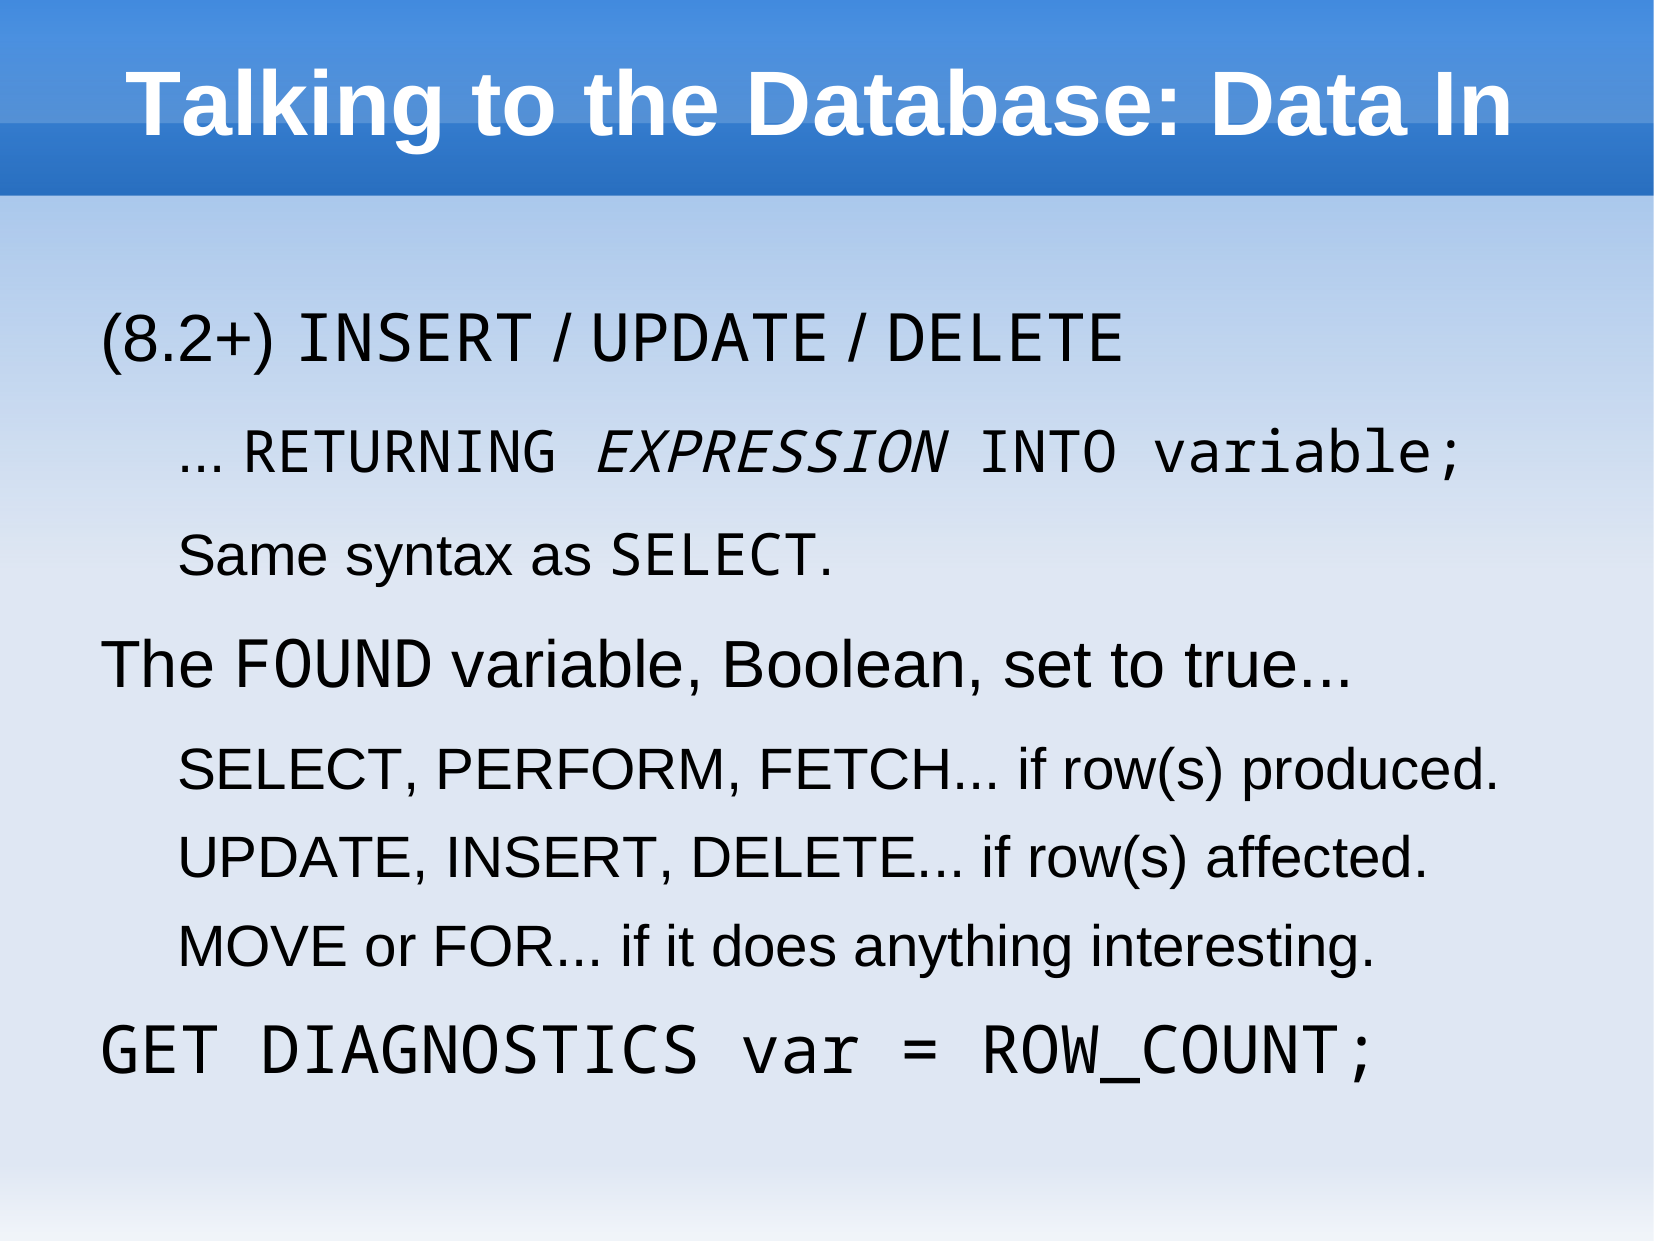

# Talking to the Database: Data In
(8.2+) INSERT / UPDATE / DELETE
... RETURNING EXPRESSION INTO variable;
Same syntax as SELECT.
The FOUND variable, Boolean, set to true...
SELECT, PERFORM, FETCH... if row(s) produced.
UPDATE, INSERT, DELETE... if row(s) affected.
MOVE or FOR... if it does anything interesting.
GET DIAGNOSTICS var = ROW_COUNT;